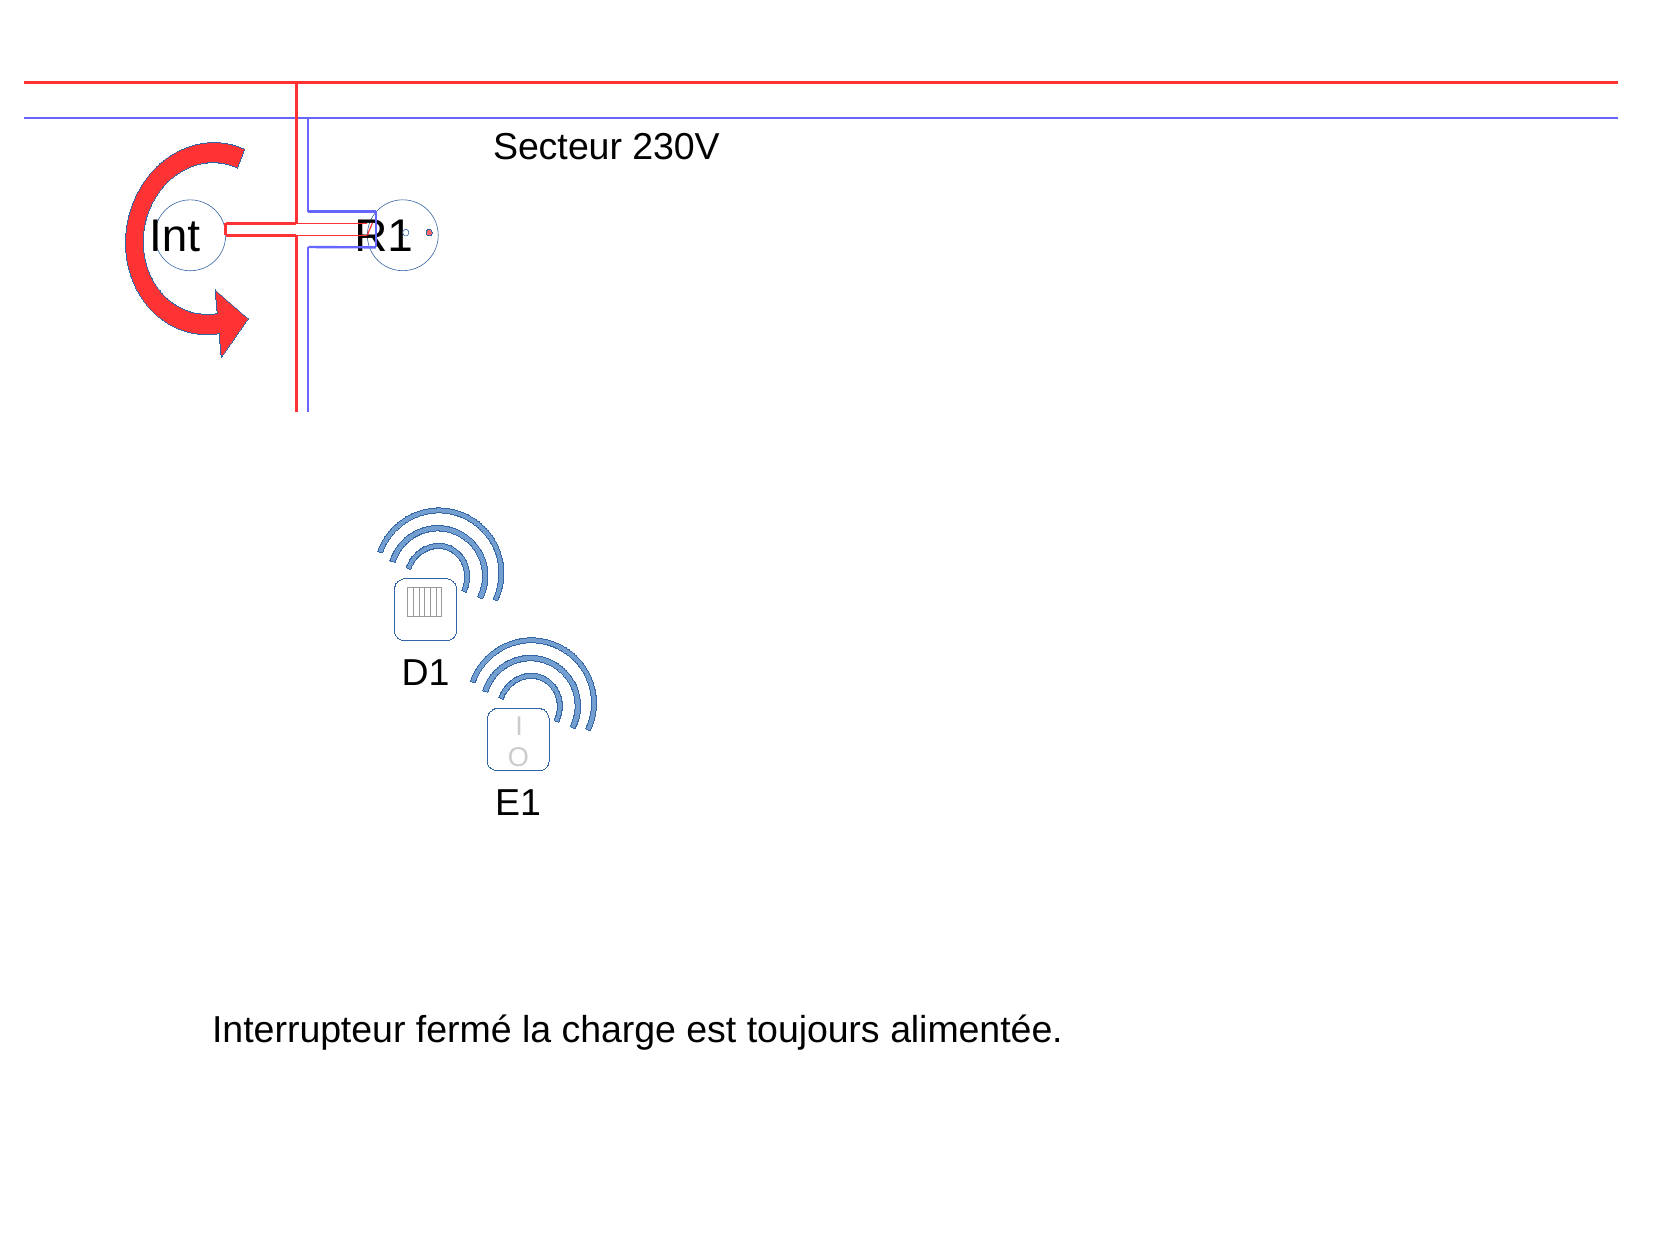

Secteur 230V
R1
Int
D1
E1
 I
O
Interrupteur fermé la charge est toujours alimentée.